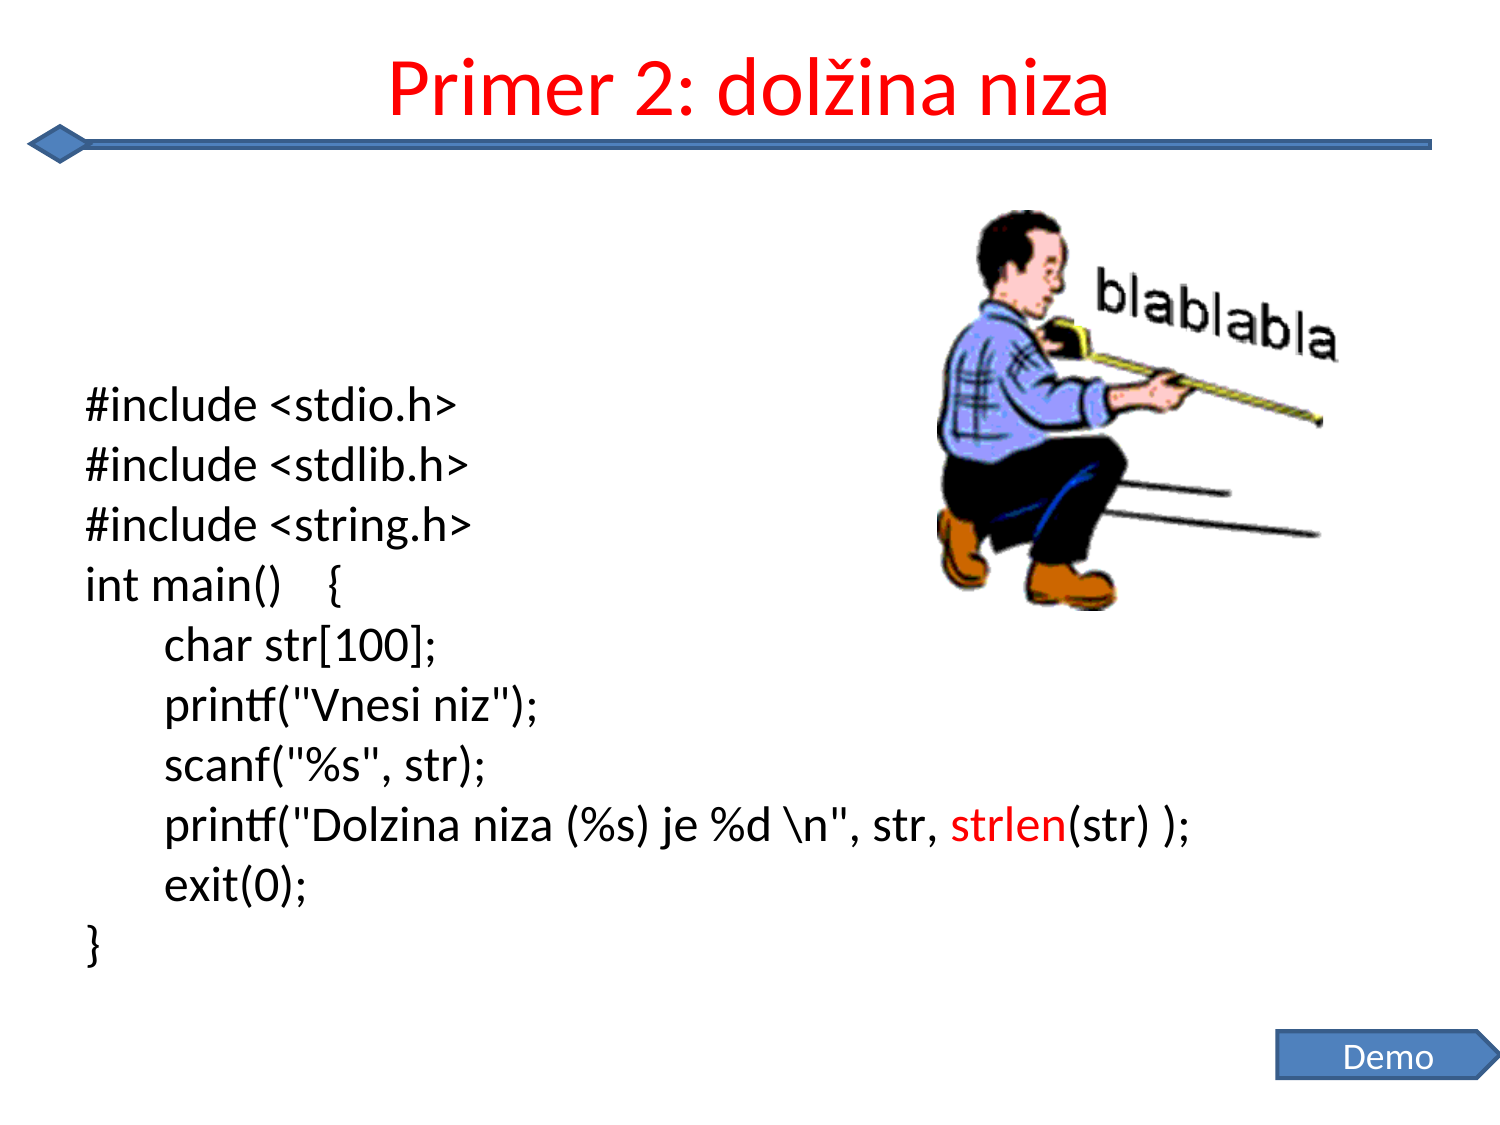

# Primer 2: dolžina niza
#include <stdio.h>
#include <stdlib.h>
#include <string.h>
int main() {
 char str[100];
 printf("Vnesi niz");
 scanf("%s", str);
 printf("Dolzina niza (%s) je %d \n", str, strlen(str) );
 exit(0);
}
Demo